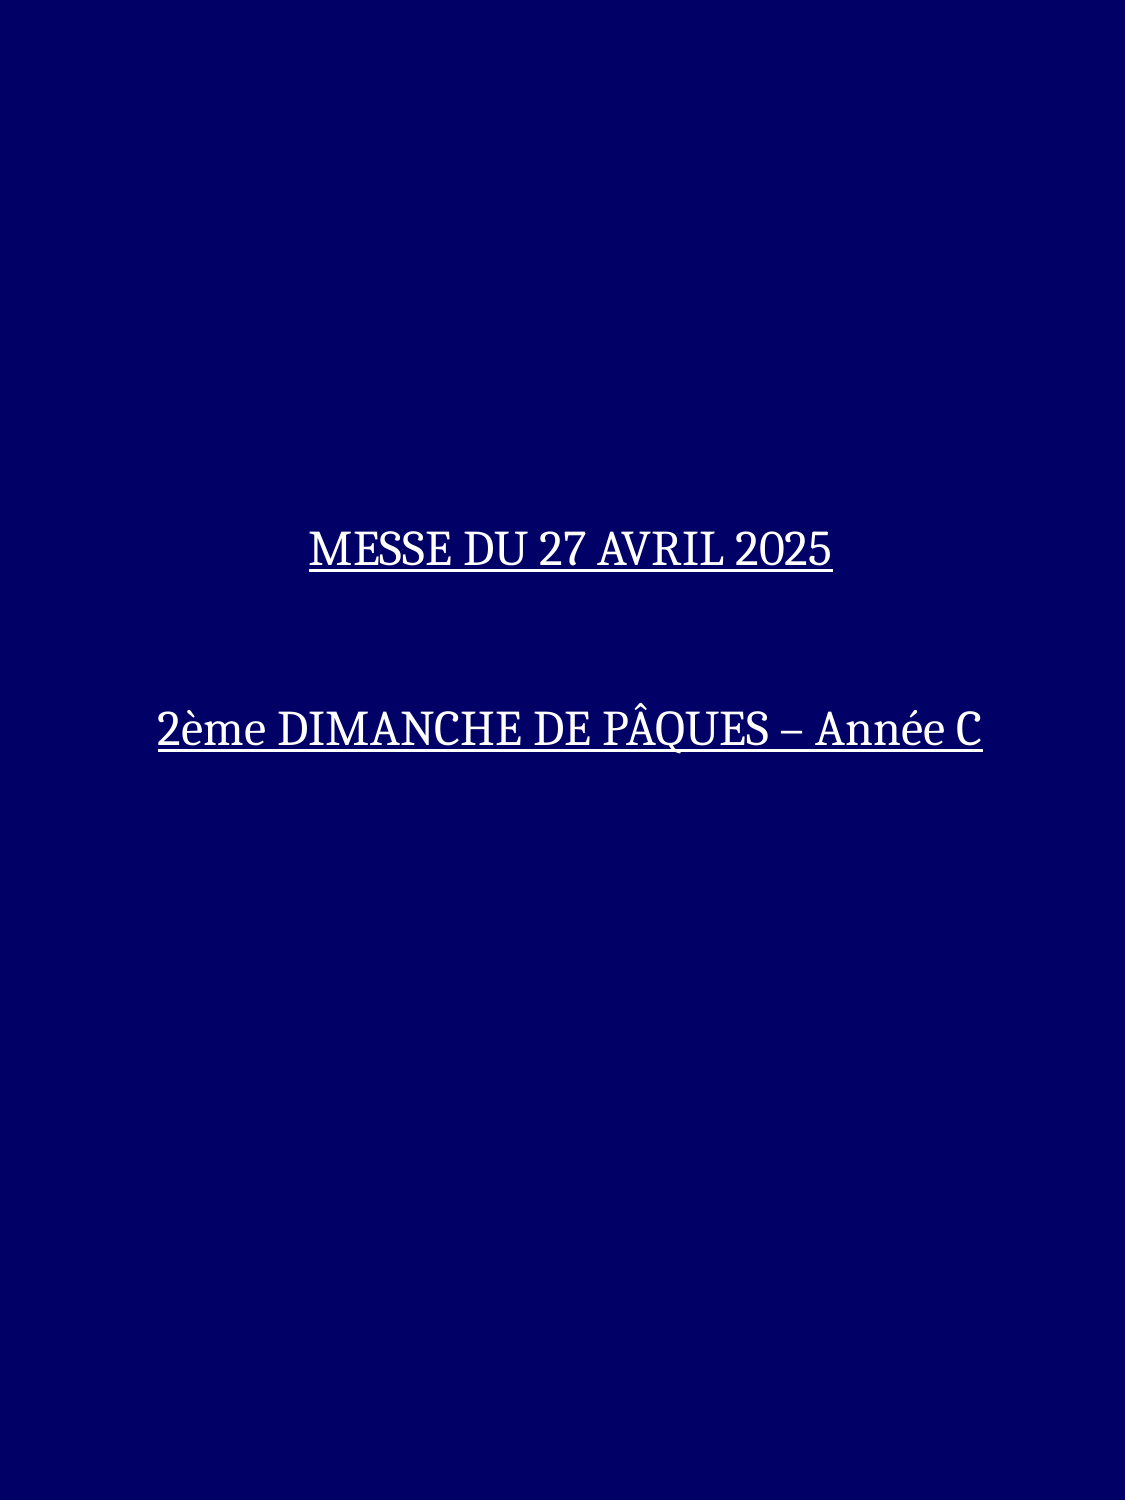

MESSE DU 27 AVRIL 2025
2ème DIMANCHE DE PÂQUES – Année C